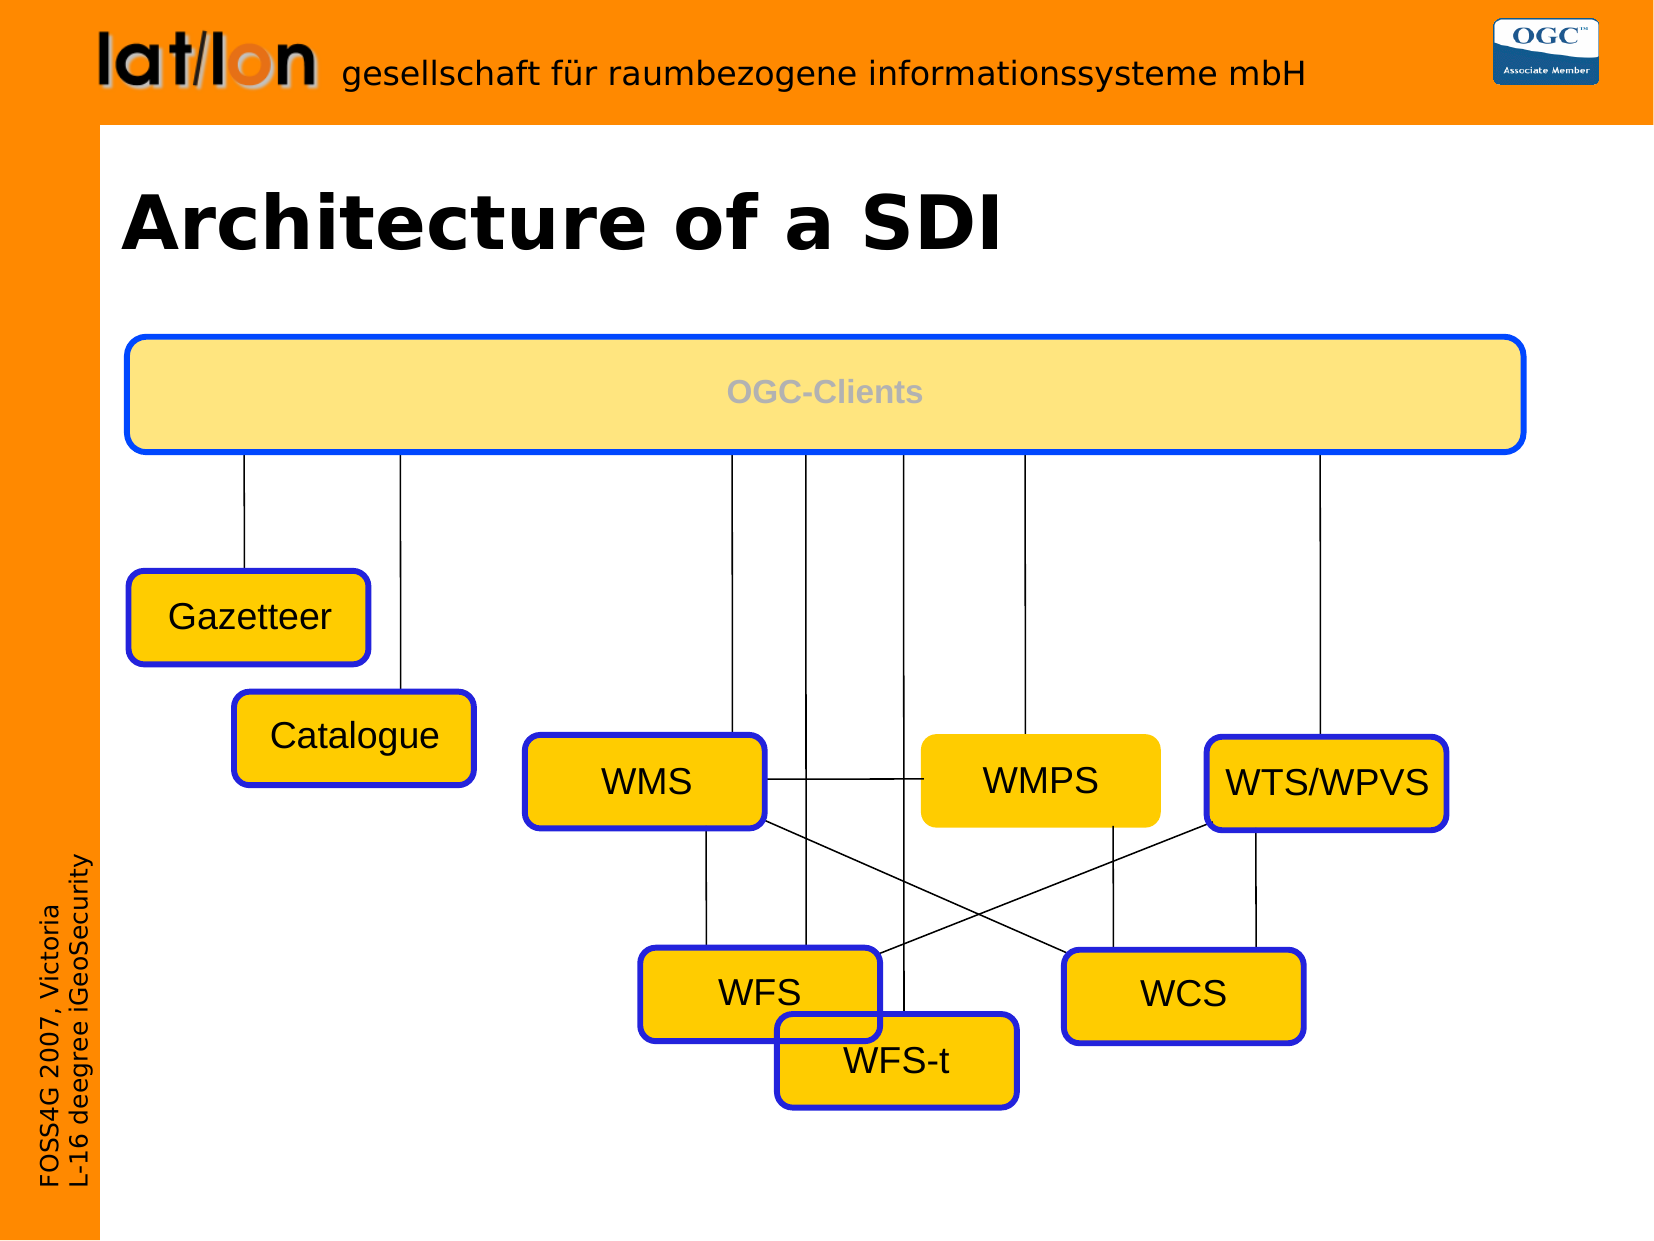

# Architecture of a SDI
OGC-Clients
Gazetteer
Catalogue
WMPS
WMS
WTS/WPVS
WFS
WCS
WFS-t